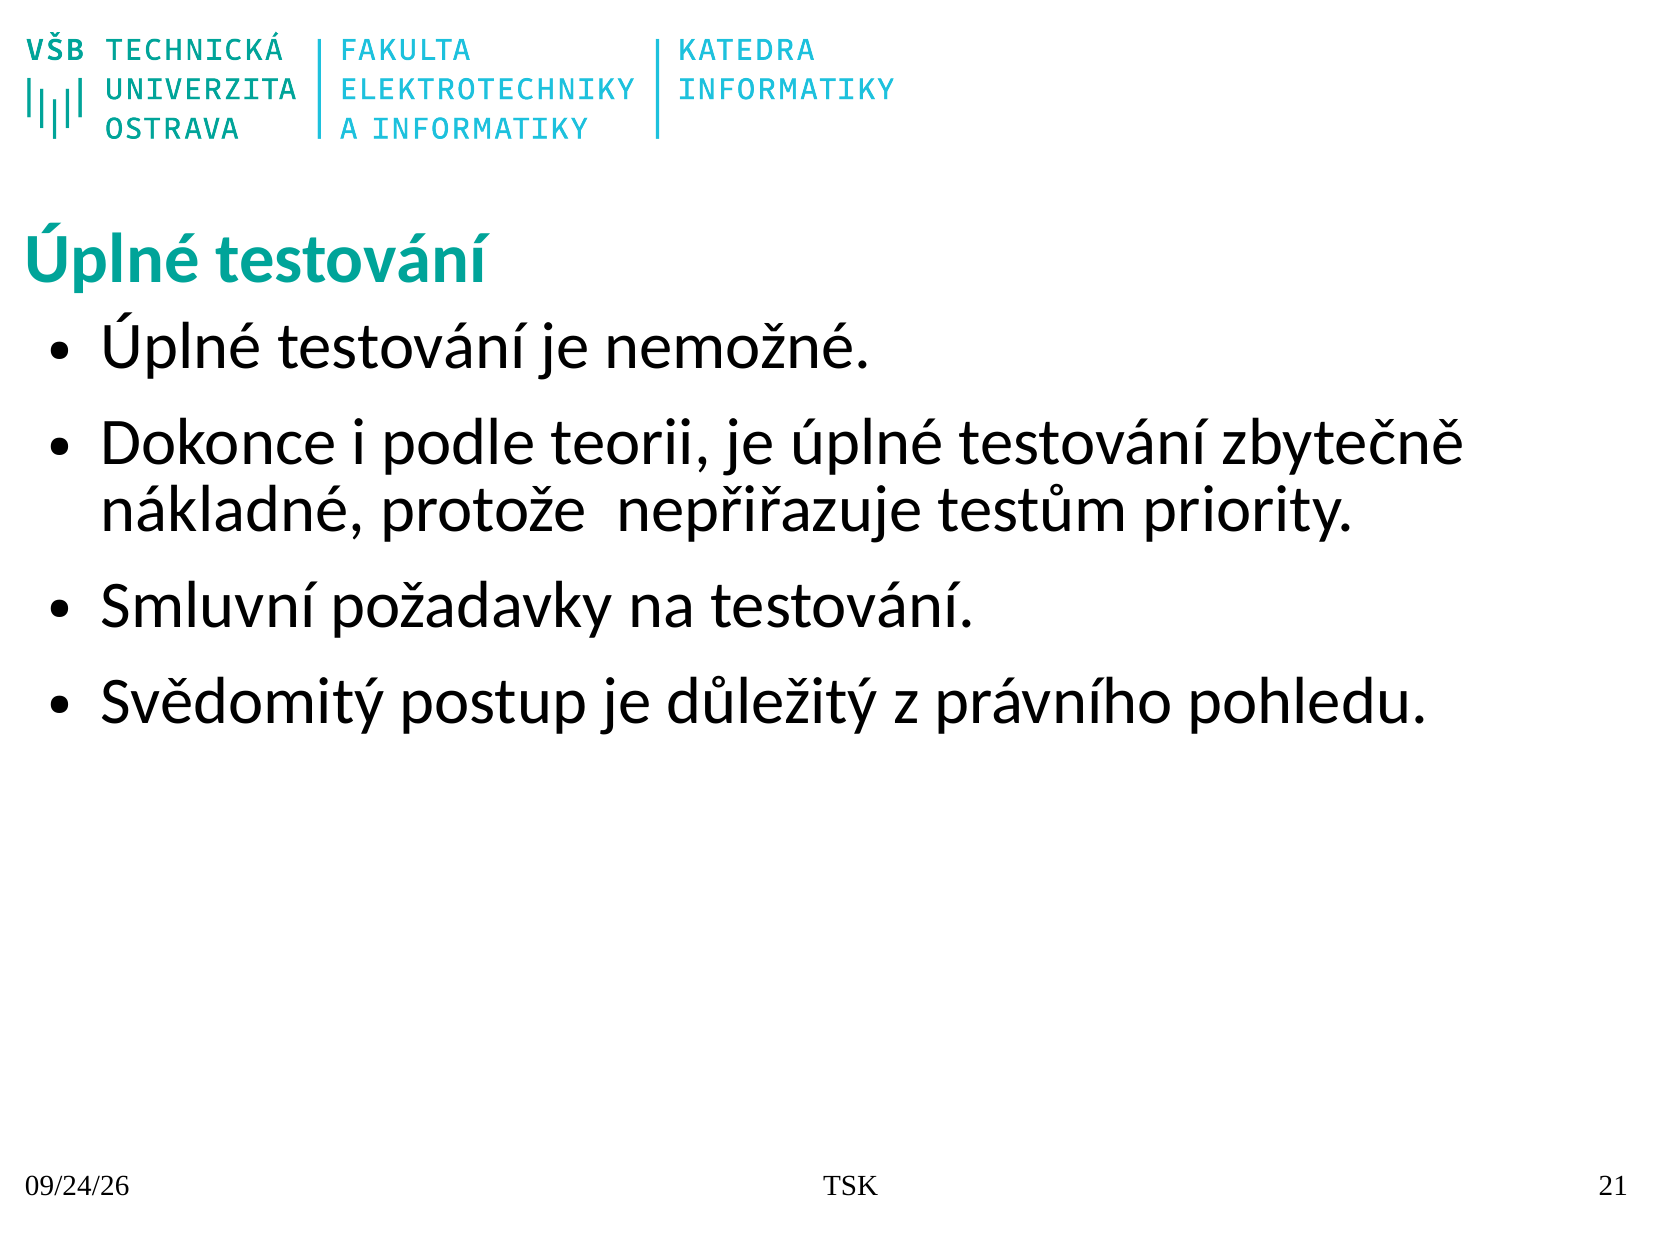

# Úplné testování
Úplné testování je nemožné.
Dokonce i podle teorii, je úplné testování zbytečně nákladné, protože nepřiřazuje testům priority.
Smluvní požadavky na testování.
Svědomitý postup je důležitý z právního pohledu.
TSK
21